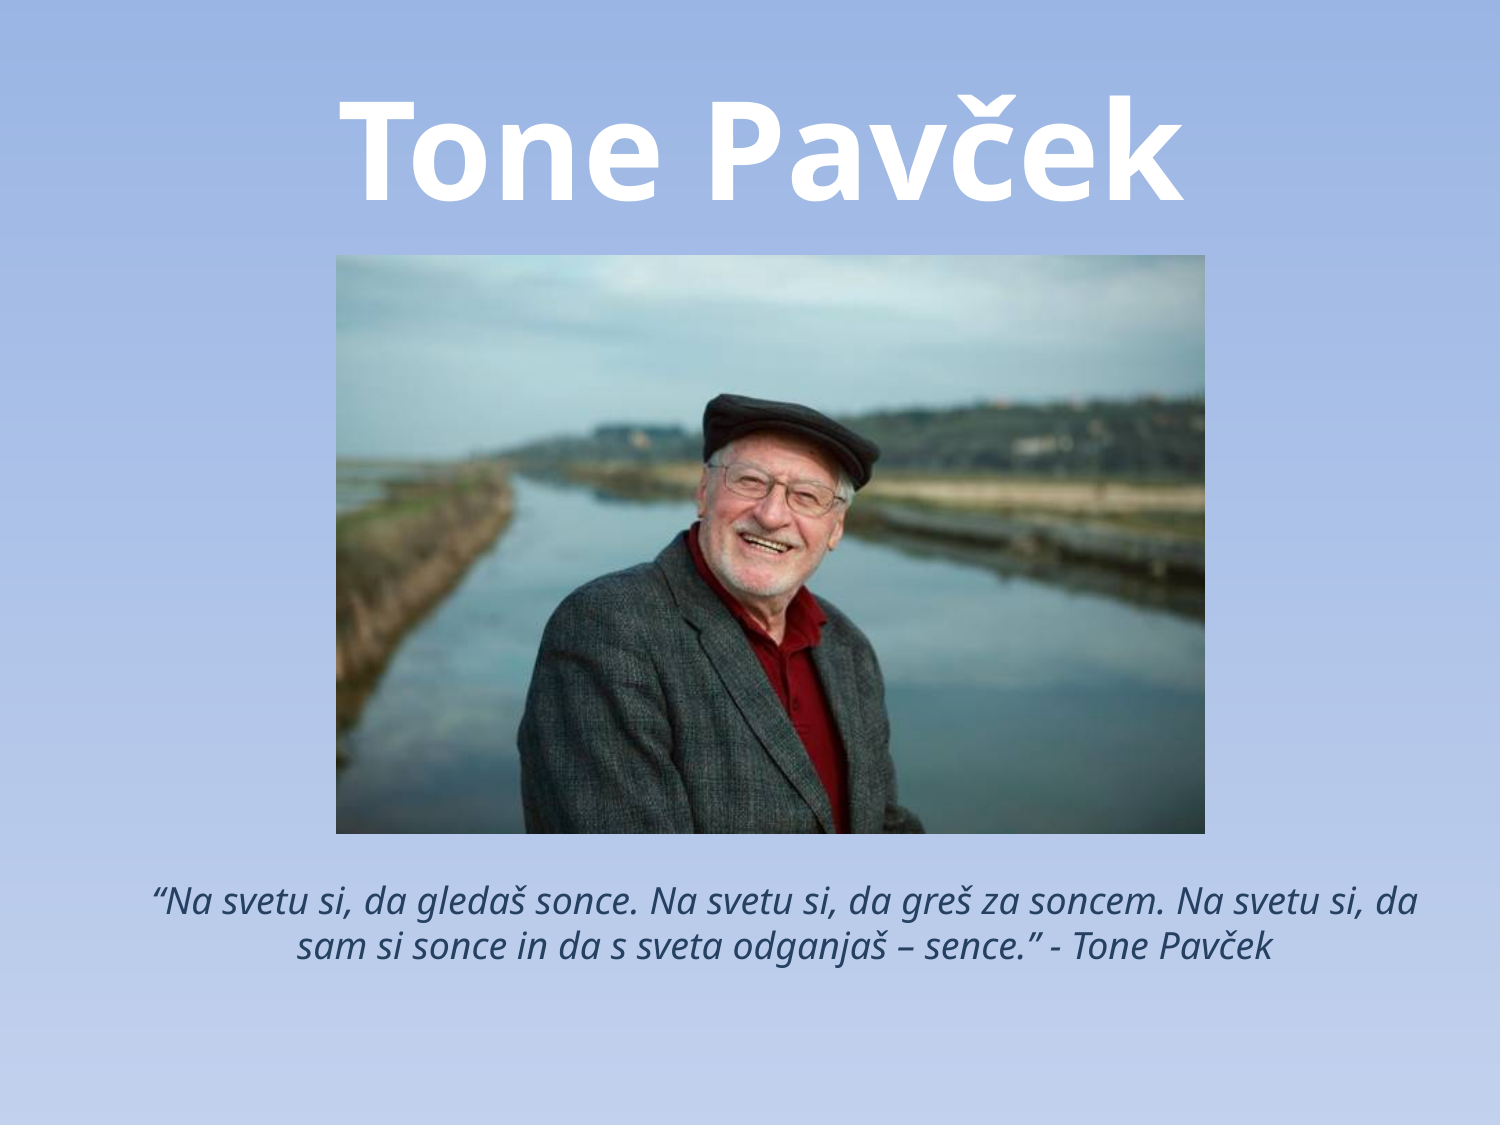

# Tone Pavček
“Na svetu si, da gledaš sonce. Na svetu si, da greš za soncem. Na svetu si, da sam si sonce in da s sveta odganjaš – sence.” - Tone Pavček